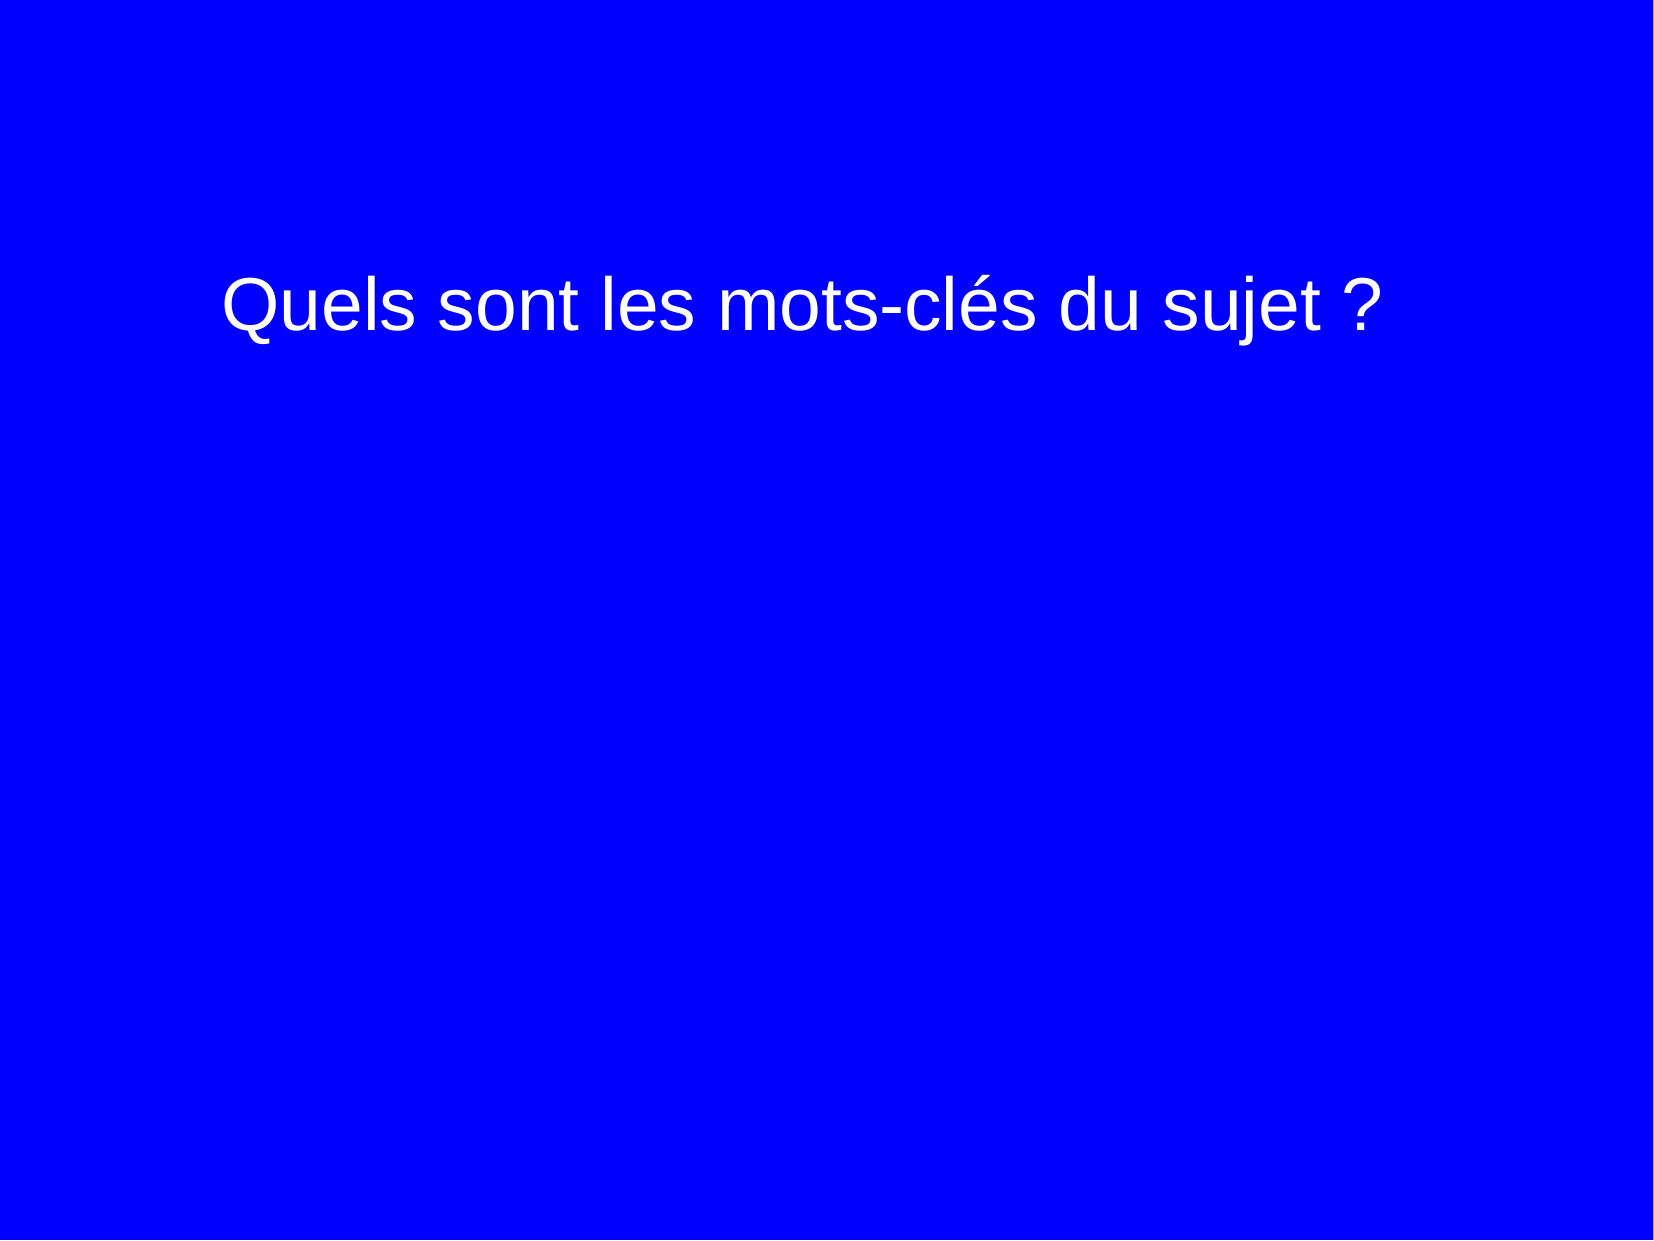

Quels sont les mots-clés du sujet ?